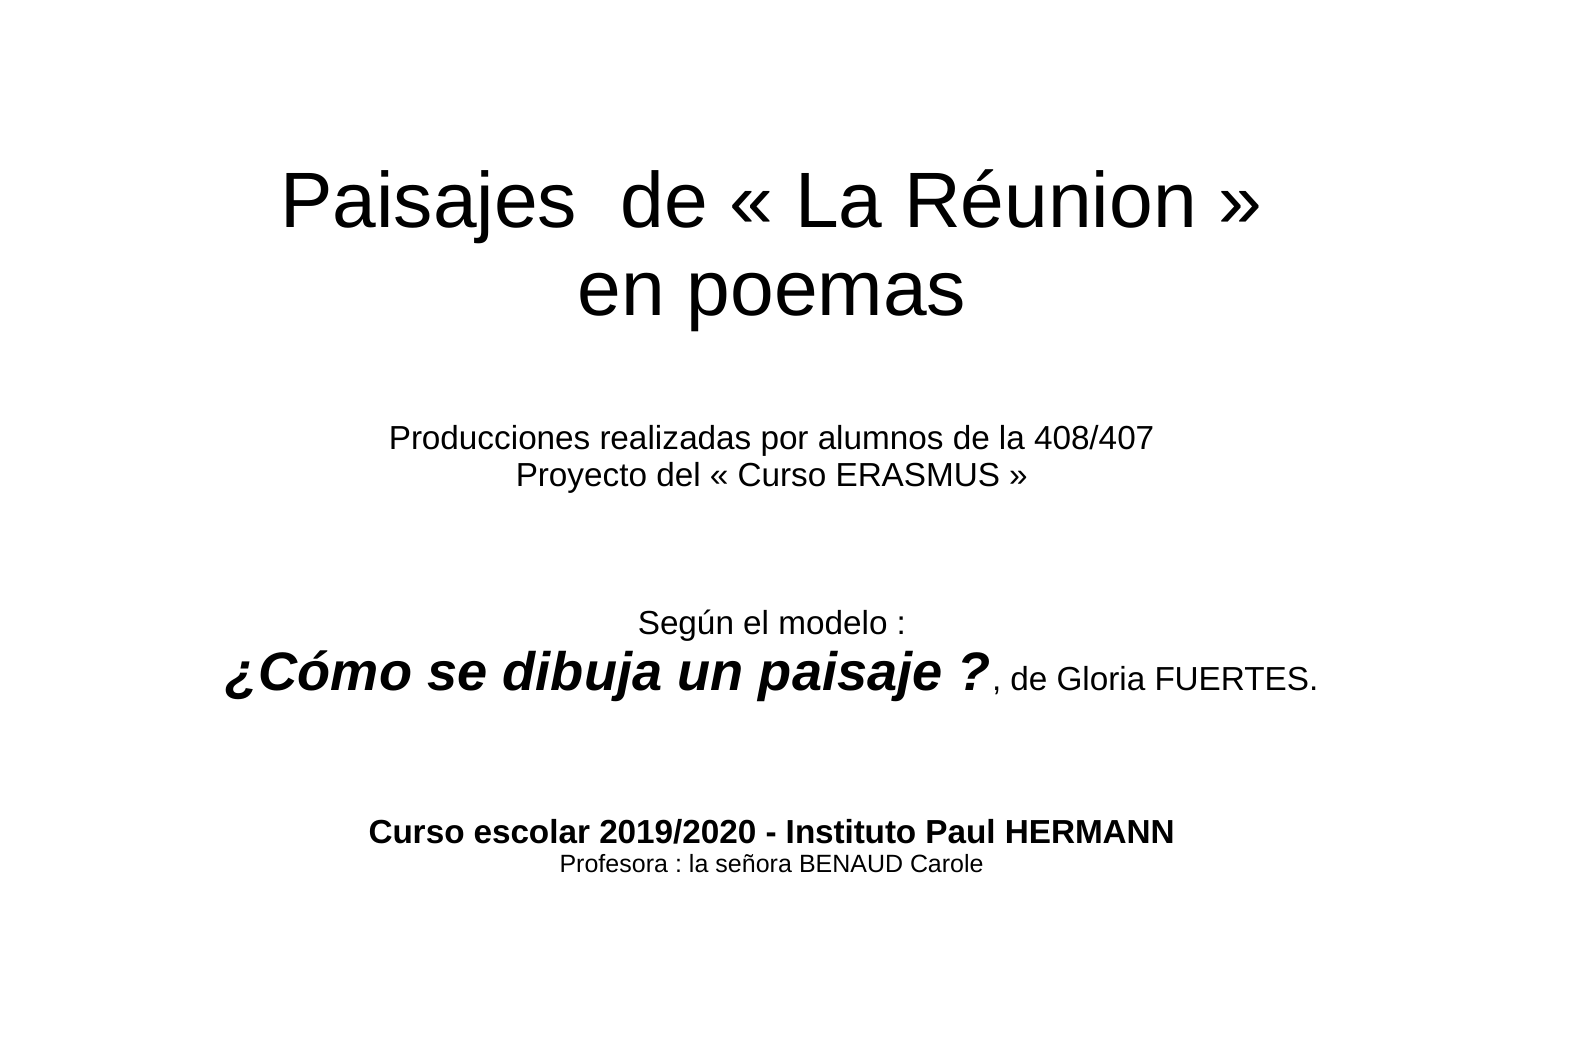

# Paisajes de « La Réunion » en poemas Producciones realizadas por alumnos de la 408/407 Proyecto del « Curso ERASMUS » Según el modelo : ¿Cómo se dibuja un paisaje ?, de Gloria FUERTES. Curso escolar 2019/2020 - Instituto Paul HERMANN Profesora : la señora BENAUD Carole